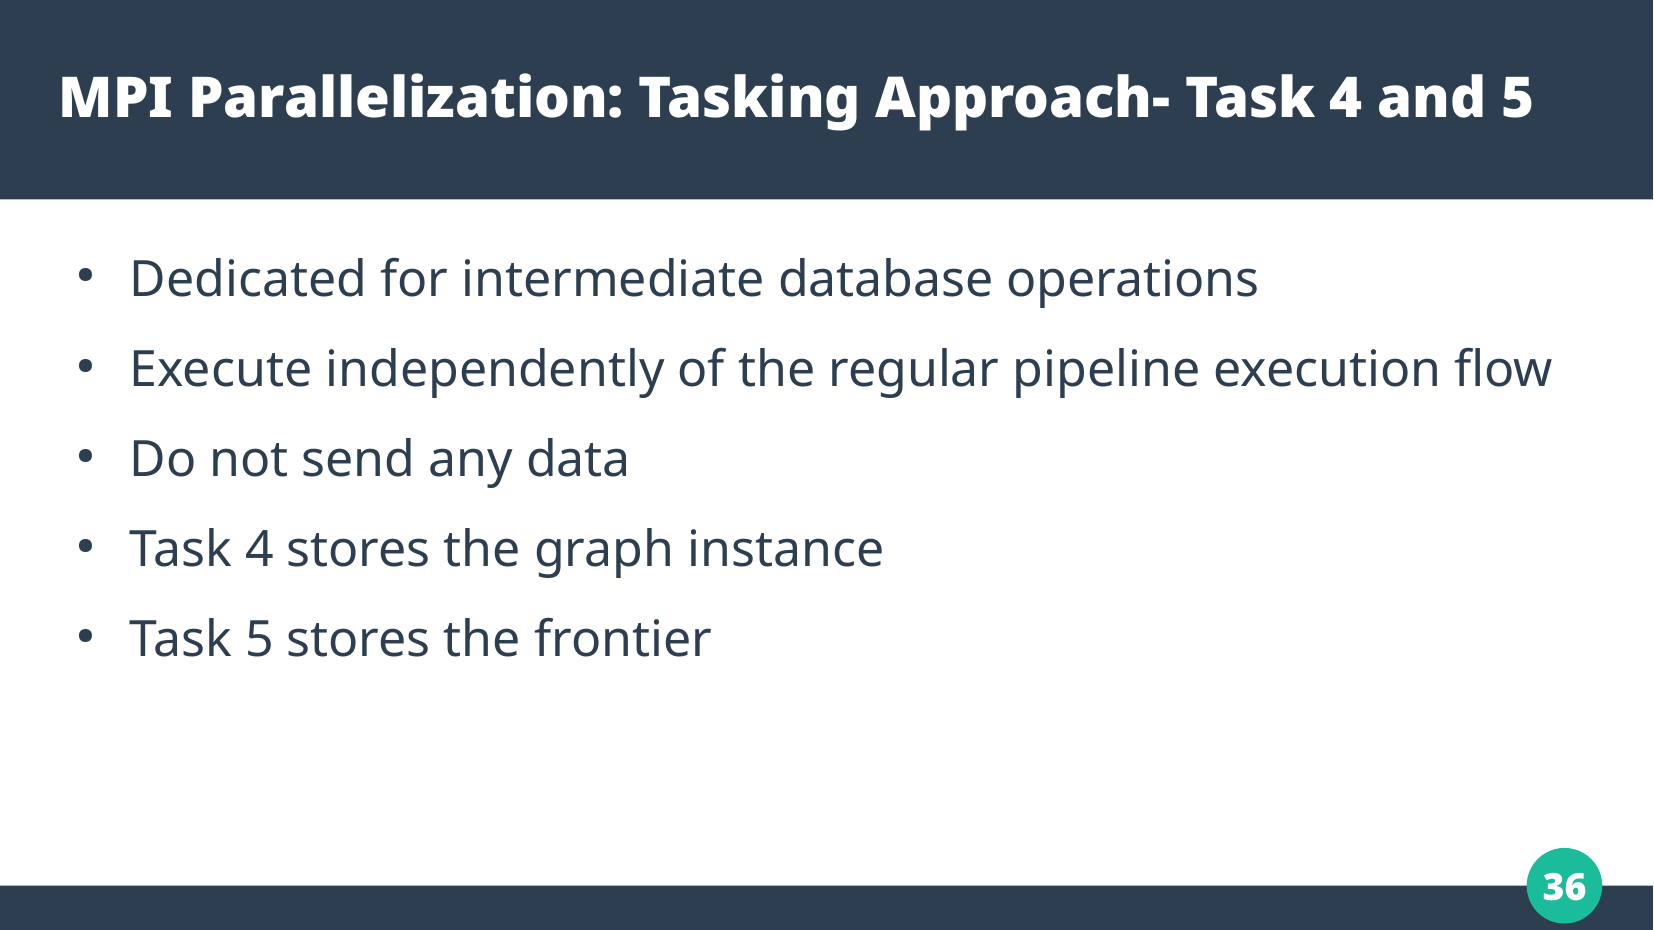

# MPI Parallelization: Tasking Approach- Task 4 and 5
Dedicated for intermediate database operations
Execute independently of the regular pipeline execution flow
Do not send any data
Task 4 stores the graph instance
Task 5 stores the frontier